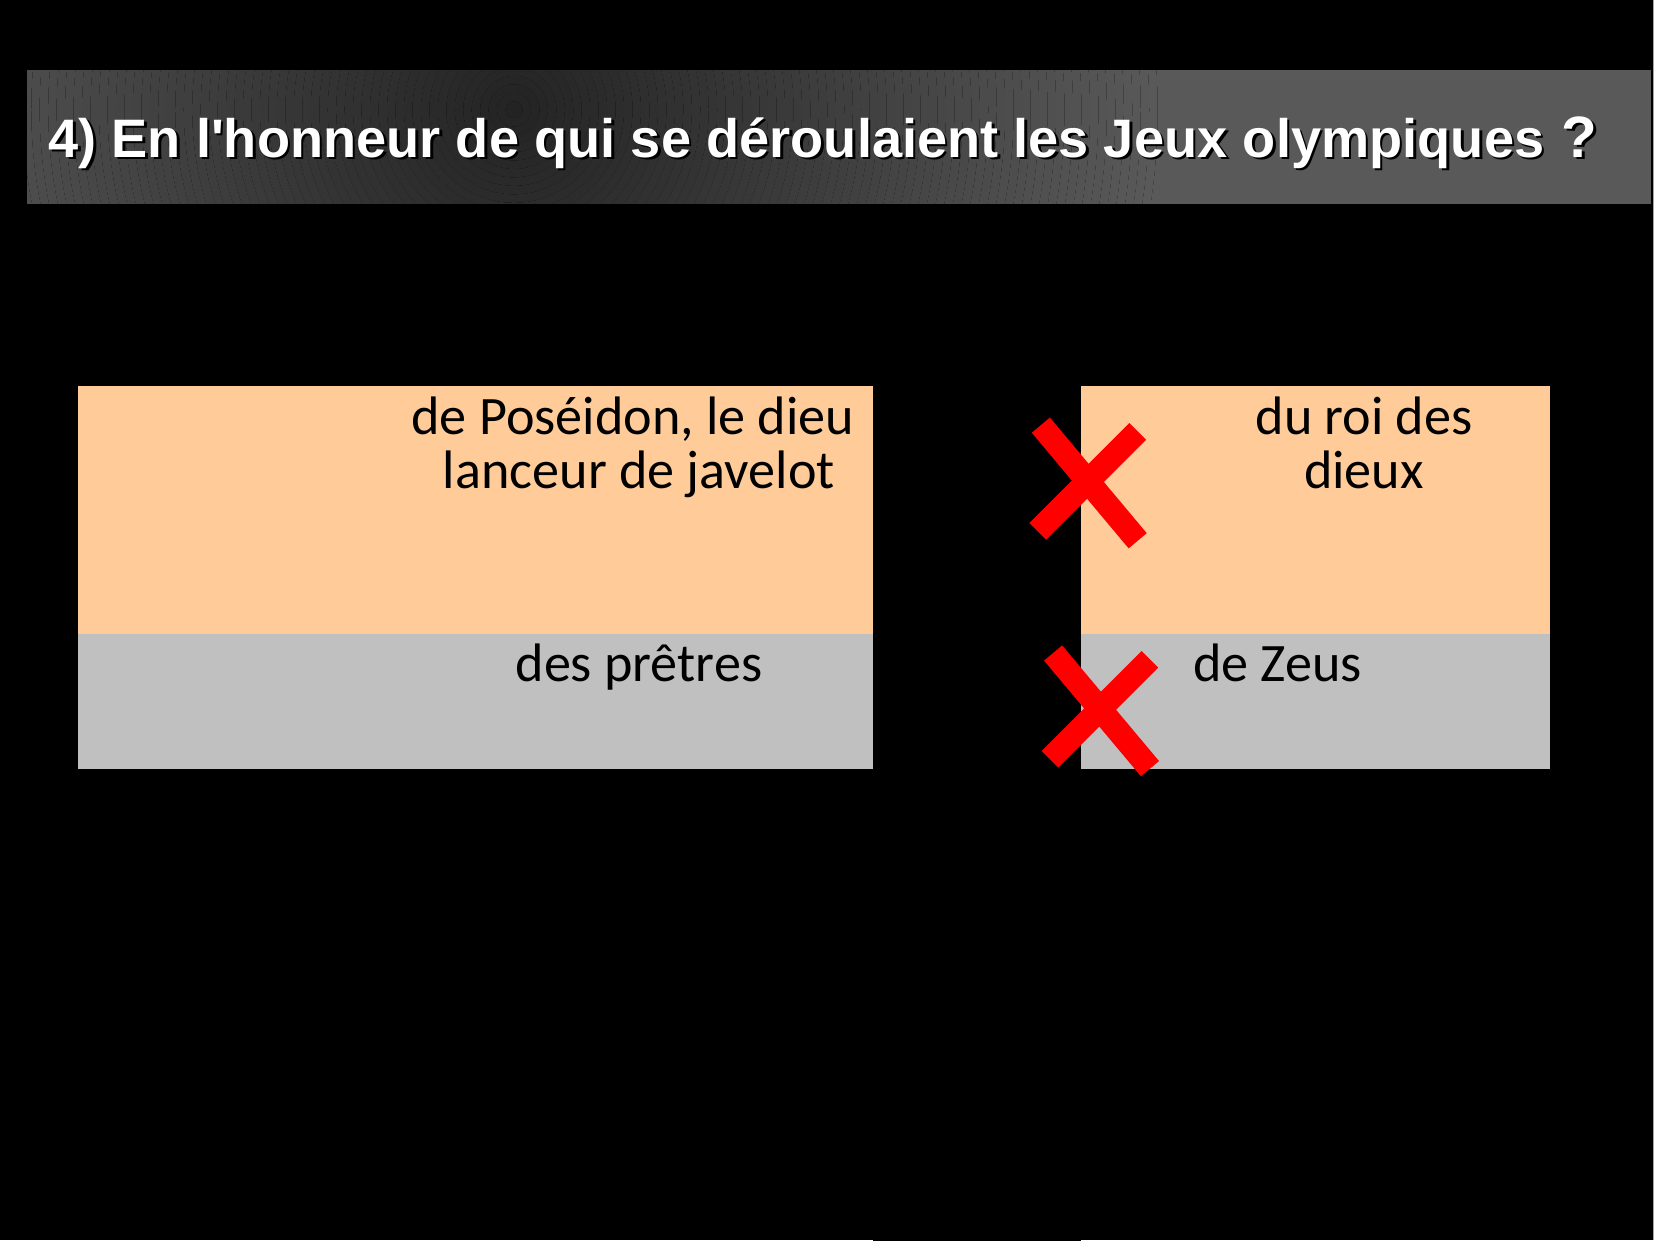

4) En l'honneur de qui se déroulaient les Jeux olympiques ?
| | de Poséidon, le dieu lanceur de javelot | | du roi des dieux |
| --- | --- | --- | --- |
| | des prêtres | | de Zeus |